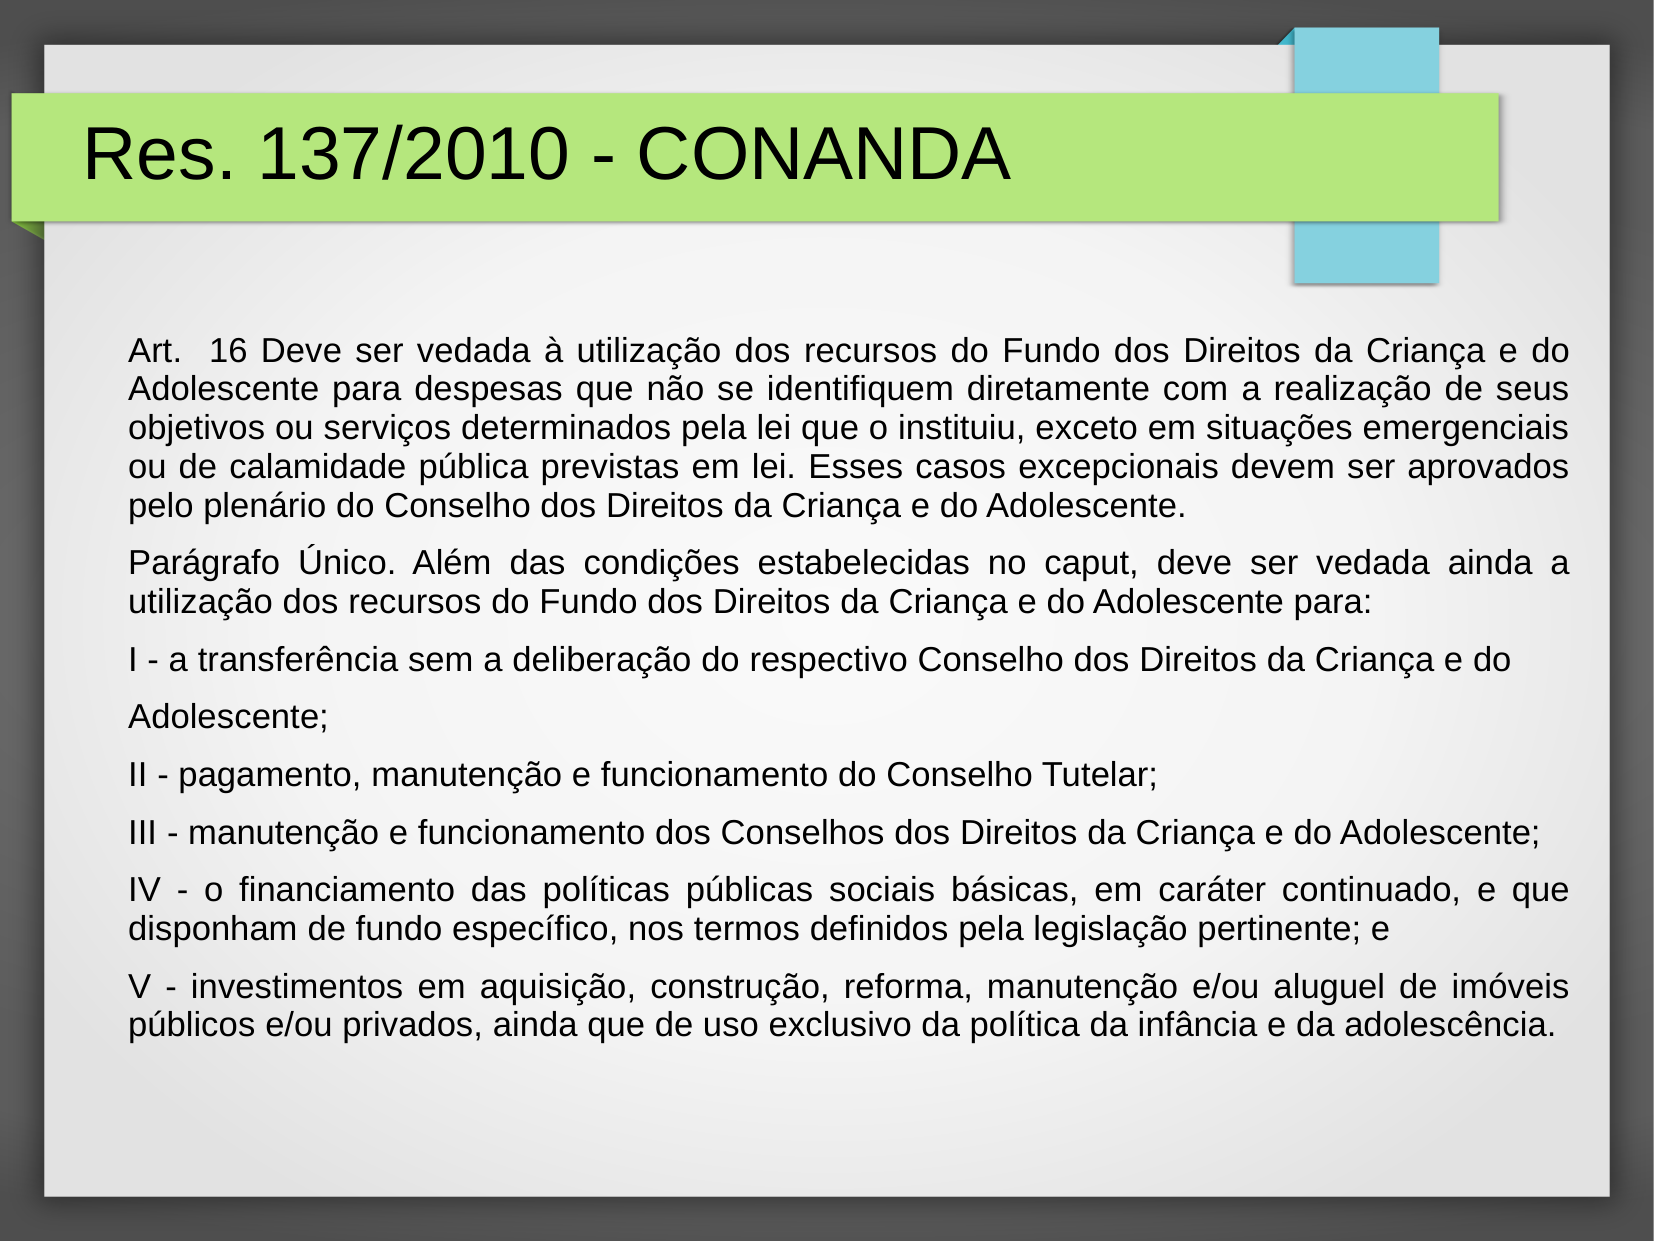

# Res. 137/2010 - CONANDA
Art. 16 Deve ser vedada à utilização dos recursos do Fundo dos Direitos da Criança e do Adolescente para despesas que não se identifiquem diretamente com a realização de seus objetivos ou serviços determinados pela lei que o instituiu, exceto em situações emergenciais ou de calamidade pública previstas em lei. Esses casos excepcionais devem ser aprovados pelo plenário do Conselho dos Direitos da Criança e do Adolescente.
Parágrafo Único. Além das condições estabelecidas no caput, deve ser vedada ainda a utilização dos recursos do Fundo dos Direitos da Criança e do Adolescente para:
I - a transferência sem a deliberação do respectivo Conselho dos Direitos da Criança e do
Adolescente;
II - pagamento, manutenção e funcionamento do Conselho Tutelar;
III - manutenção e funcionamento dos Conselhos dos Direitos da Criança e do Adolescente;
IV - o financiamento das políticas públicas sociais básicas, em caráter continuado, e que disponham de fundo específico, nos termos definidos pela legislação pertinente; e
V - investimentos em aquisição, construção, reforma, manutenção e/ou aluguel de imóveis públicos e/ou privados, ainda que de uso exclusivo da política da infância e da adolescência.